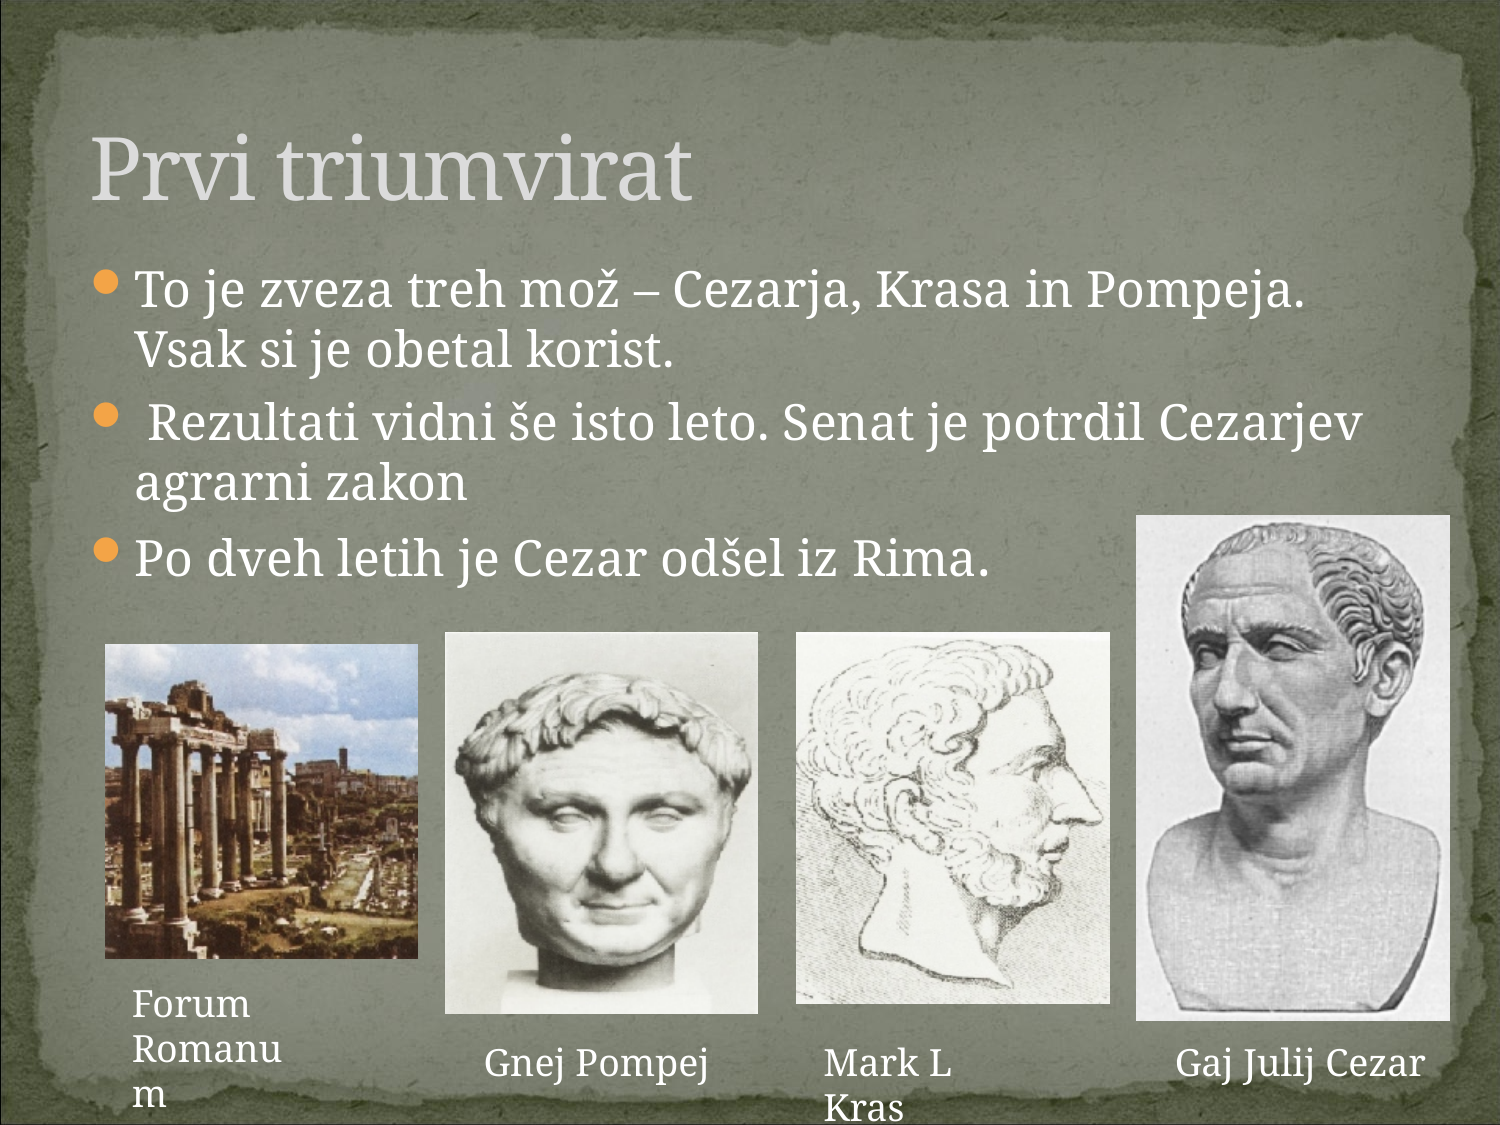

Prvi triumvirat
# To je zveza treh mož – Cezarja, Krasa in Pompeja. Vsak si je obetal korist.
 Rezultati vidni še isto leto. Senat je potrdil Cezarjev agrarni zakon
Po dveh letih je Cezar odšel iz Rima.
Forum Romanum
Gnej Pompej
Mark L Kras
Gaj Julij Cezar